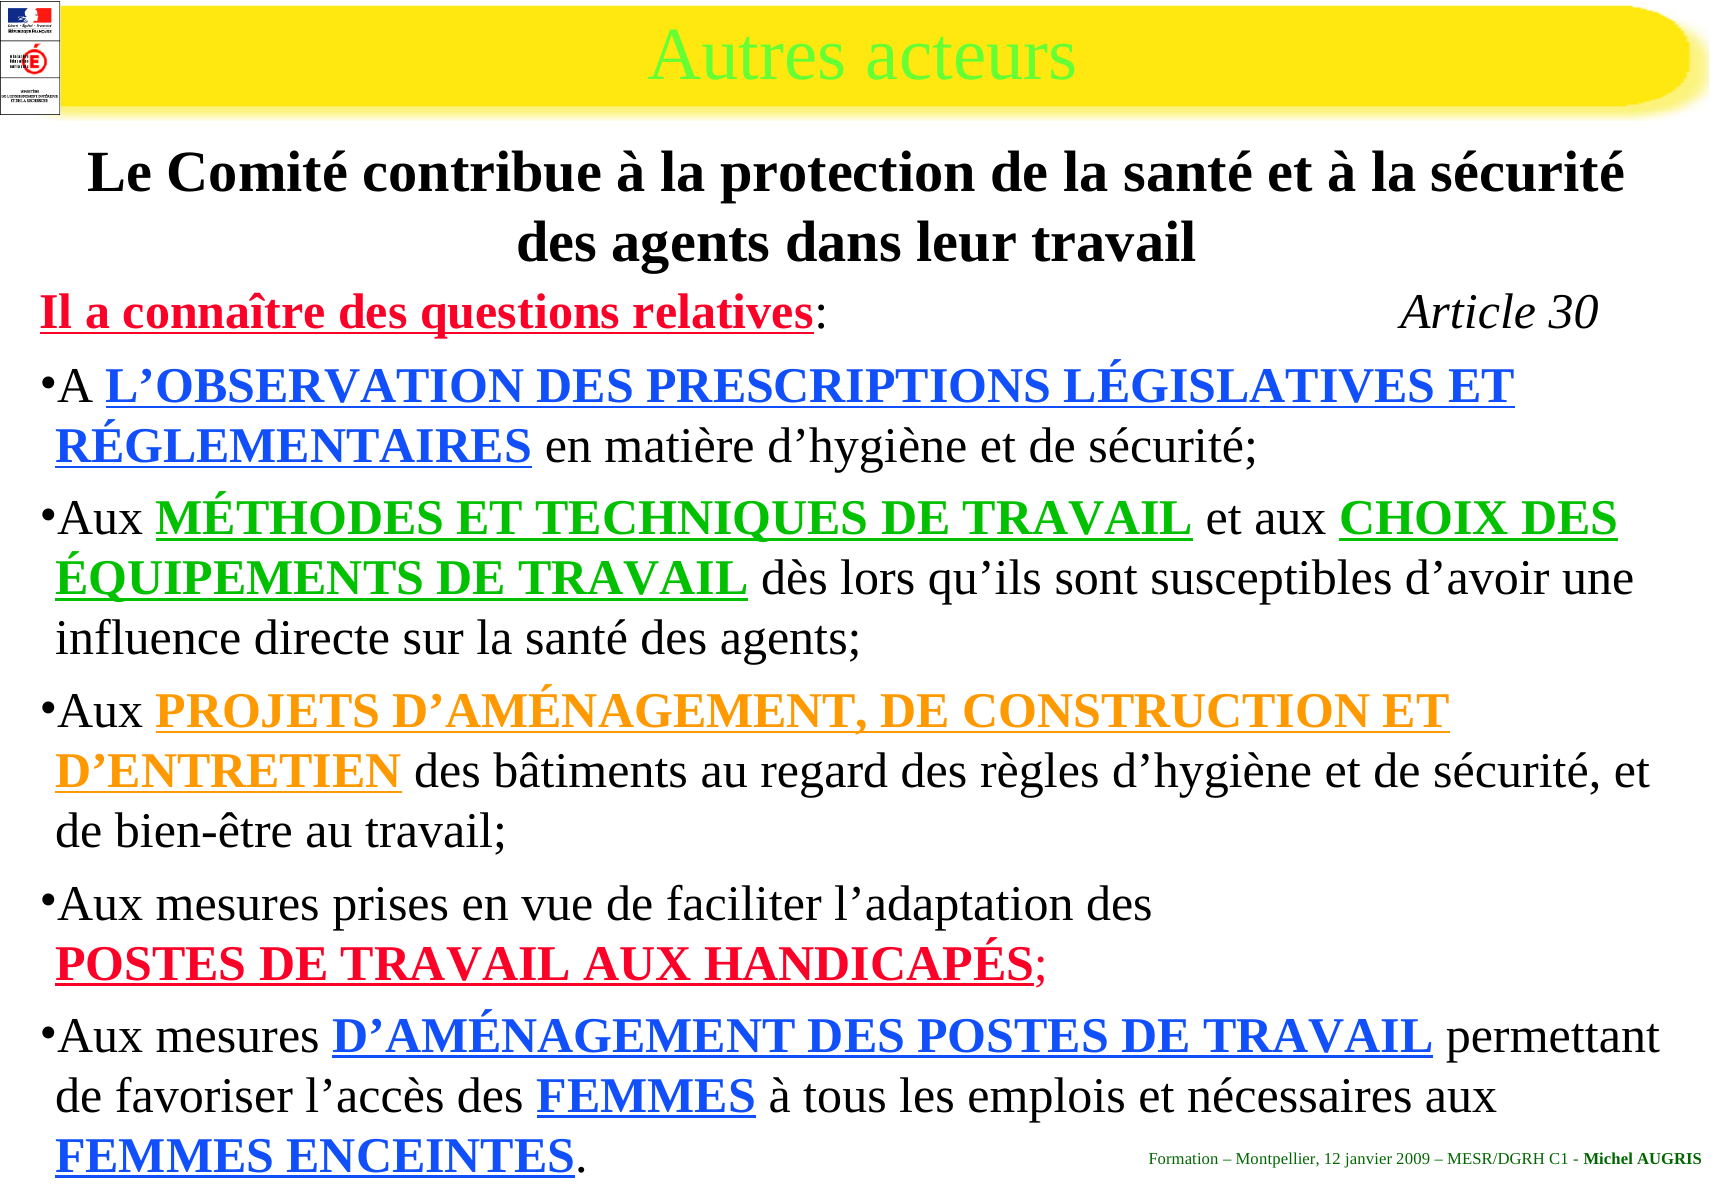

Autres acteurs
Le Comité contribue à la protection de la santé et à la sécurité
des agents dans leur travail
Il a connaître des questions relatives: 	Article 30
A L’OBSERVATION DES PRESCRIPTIONS LÉGISLATIVES ET RÉGLEMENTAIRES en matière d’hygiène et de sécurité;
Aux MÉTHODES ET TECHNIQUES DE TRAVAIL et aux CHOIX DES ÉQUIPEMENTS DE TRAVAIL dès lors qu’ils sont susceptibles d’avoir une influence directe sur la santé des agents;
Aux PROJETS D’AMÉNAGEMENT, DE CONSTRUCTION ET D’ENTRETIEN des bâtiments au regard des règles d’hygiène et de sécurité, et de bien-être au travail;
Aux mesures prises en vue de faciliter l’adaptation des
POSTES DE TRAVAIL AUX HANDICAPÉS;
Aux mesures D’AMÉNAGEMENT DES POSTES DE TRAVAIL permettant de favoriser l’accès des FEMMES à tous les emplois et nécessaires aux FEMMES ENCEINTES.